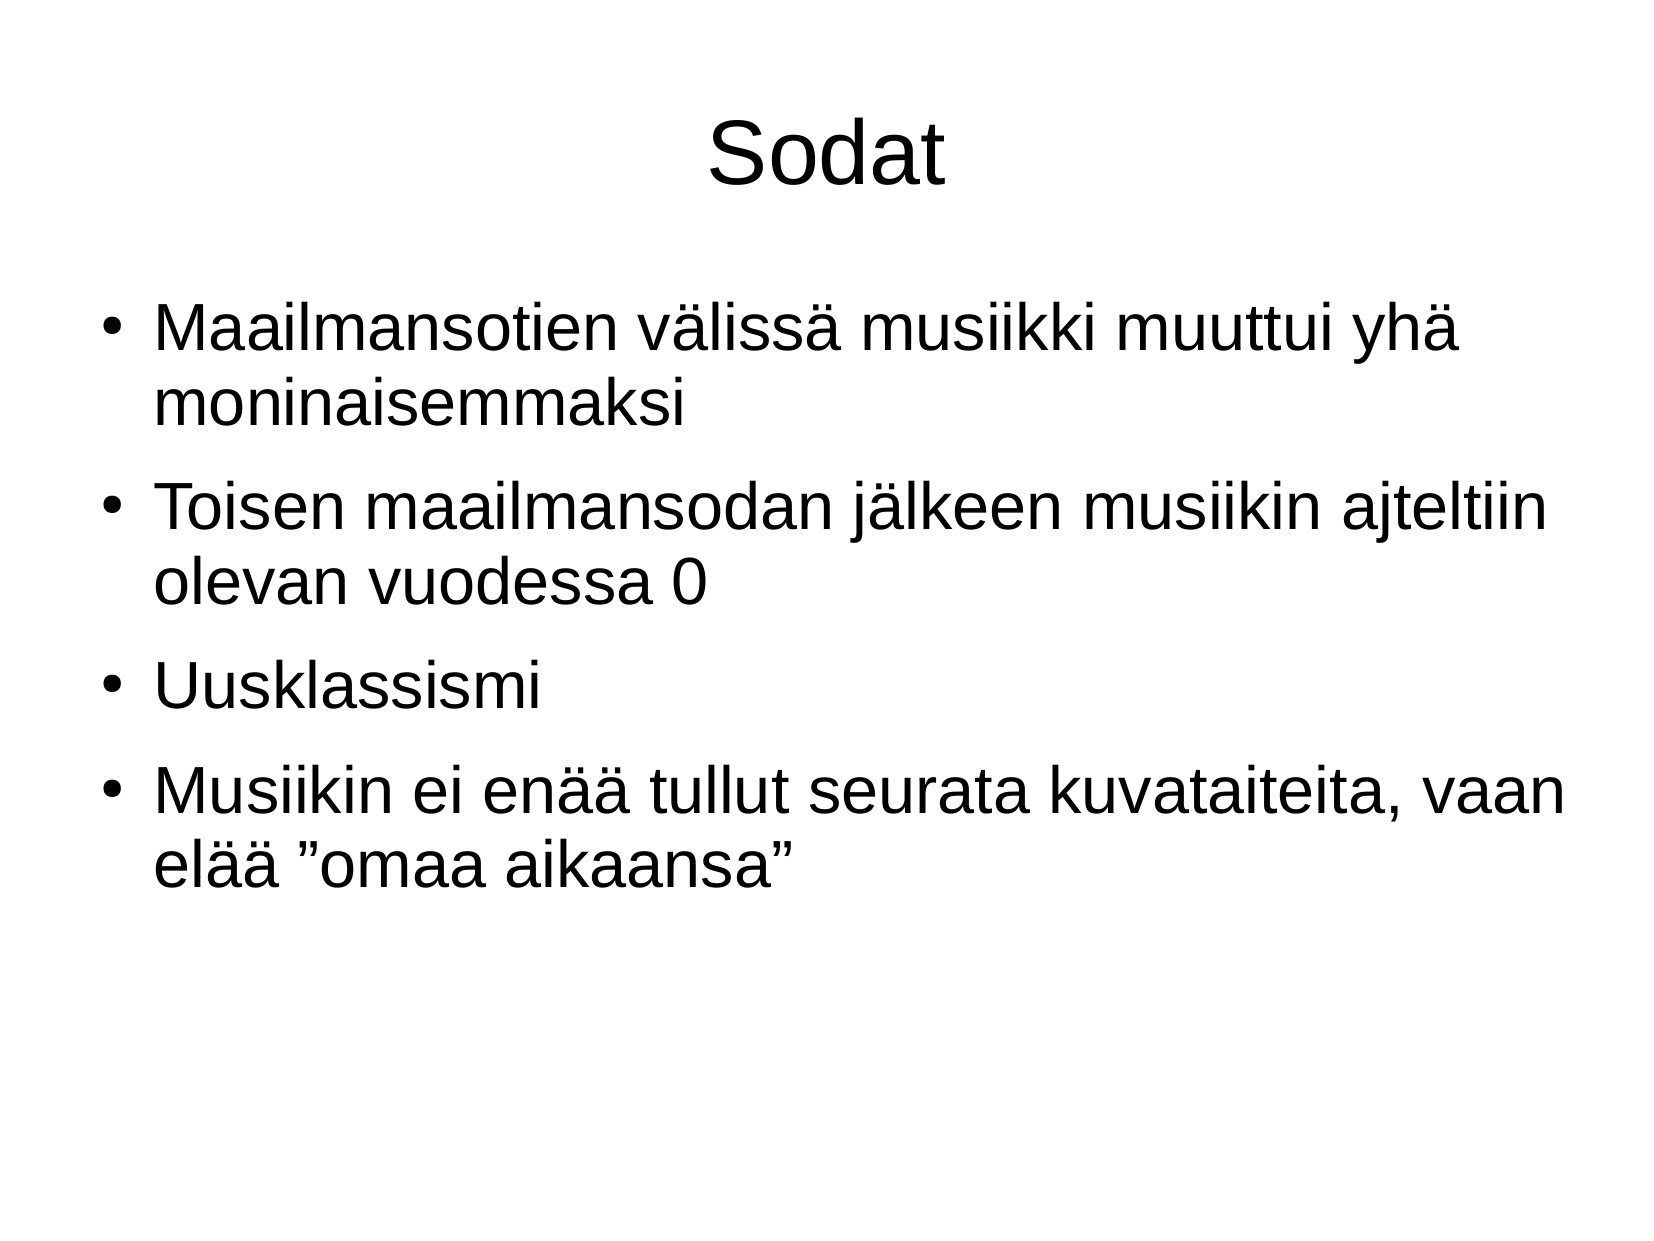

# Sodat
Maailmansotien välissä musiikki muuttui yhä moninaisemmaksi
Toisen maailmansodan jälkeen musiikin ajteltiin olevan vuodessa 0
Uusklassismi
Musiikin ei enää tullut seurata kuvataiteita, vaan elää ”omaa aikaansa”